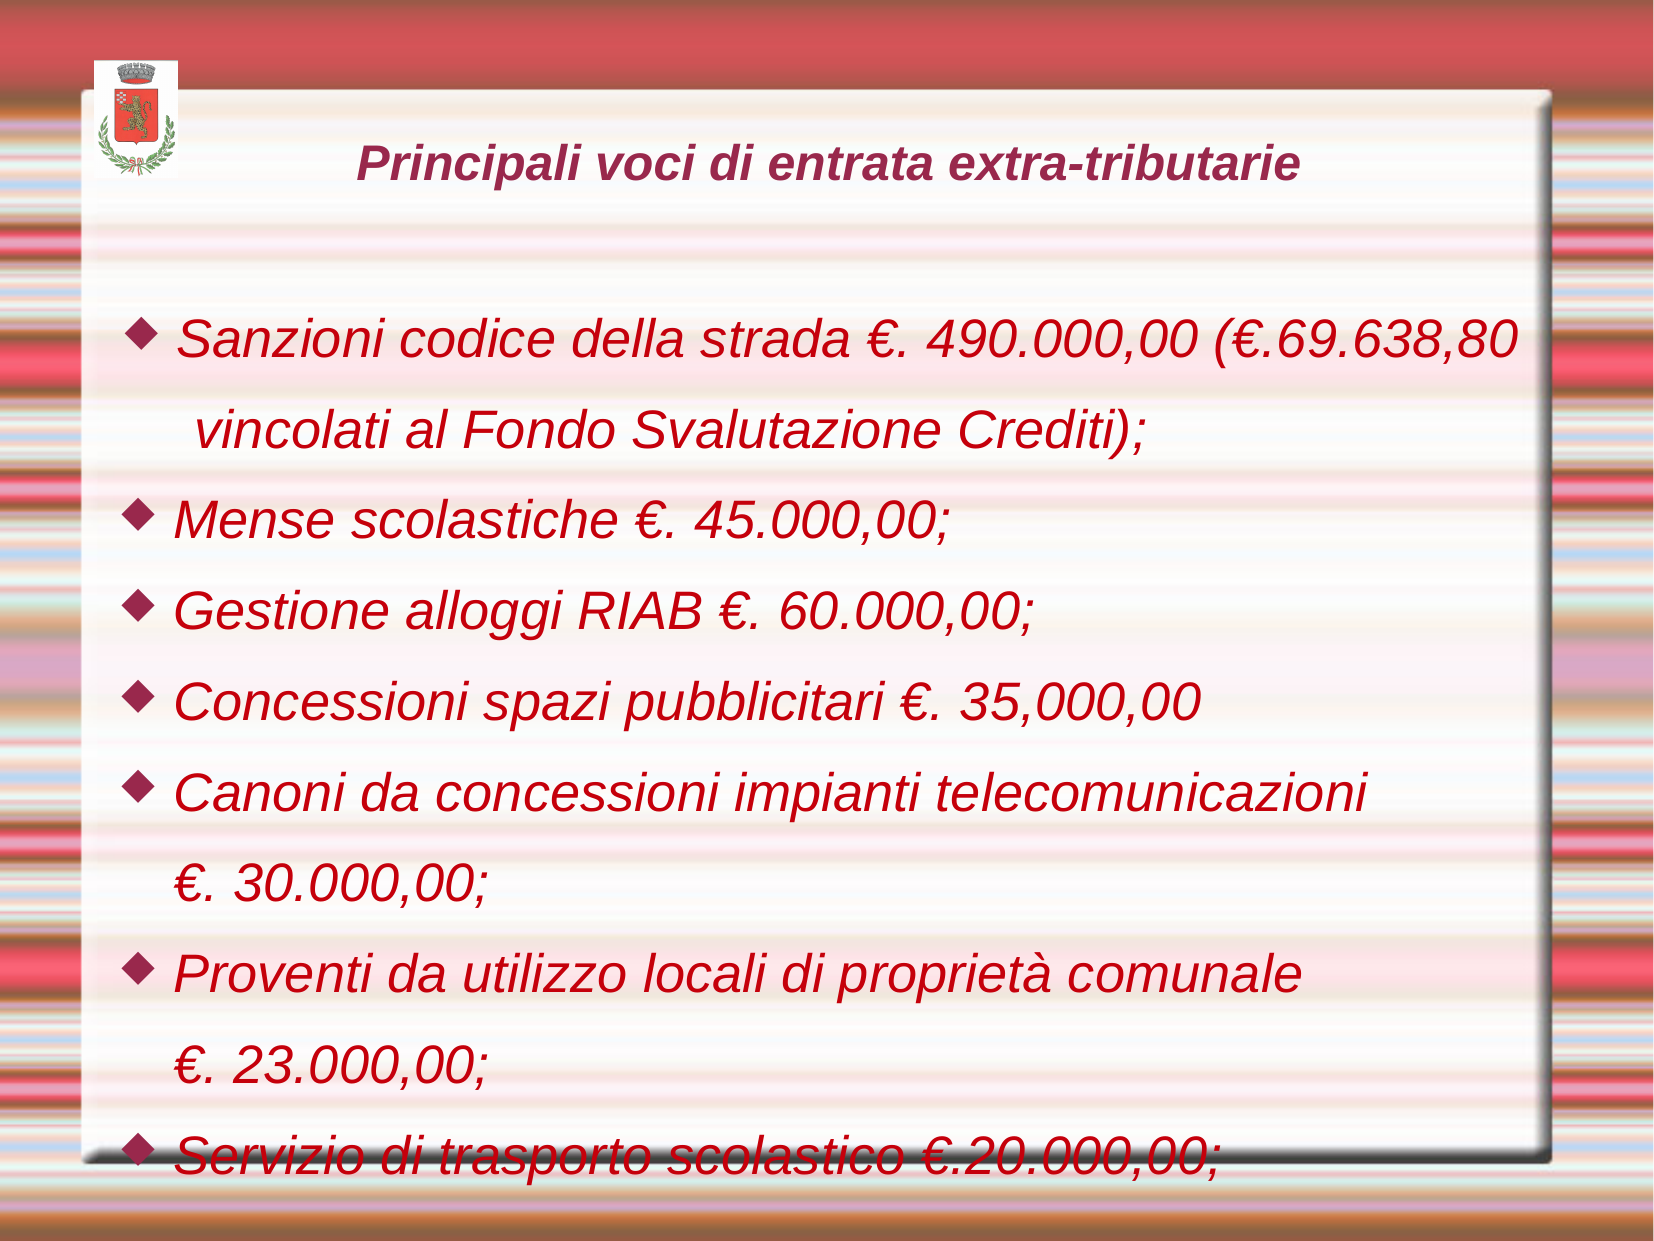

# Principali voci di entrata extra-tributarie
 Sanzioni codice della strada €. 490.000,00 (€.69.638,80 vincolati al Fondo Svalutazione Crediti);
 Mense scolastiche €. 45.000,00;
 Gestione alloggi RIAB €. 60.000,00;
 Concessioni spazi pubblicitari €. 35,000,00
 Canoni da concessioni impianti telecomunicazioni
 €. 30.000,00;
 Proventi da utilizzo locali di proprietà comunale
 €. 23.000,00;
 Servizio di trasporto scolastico €.20.000,00;